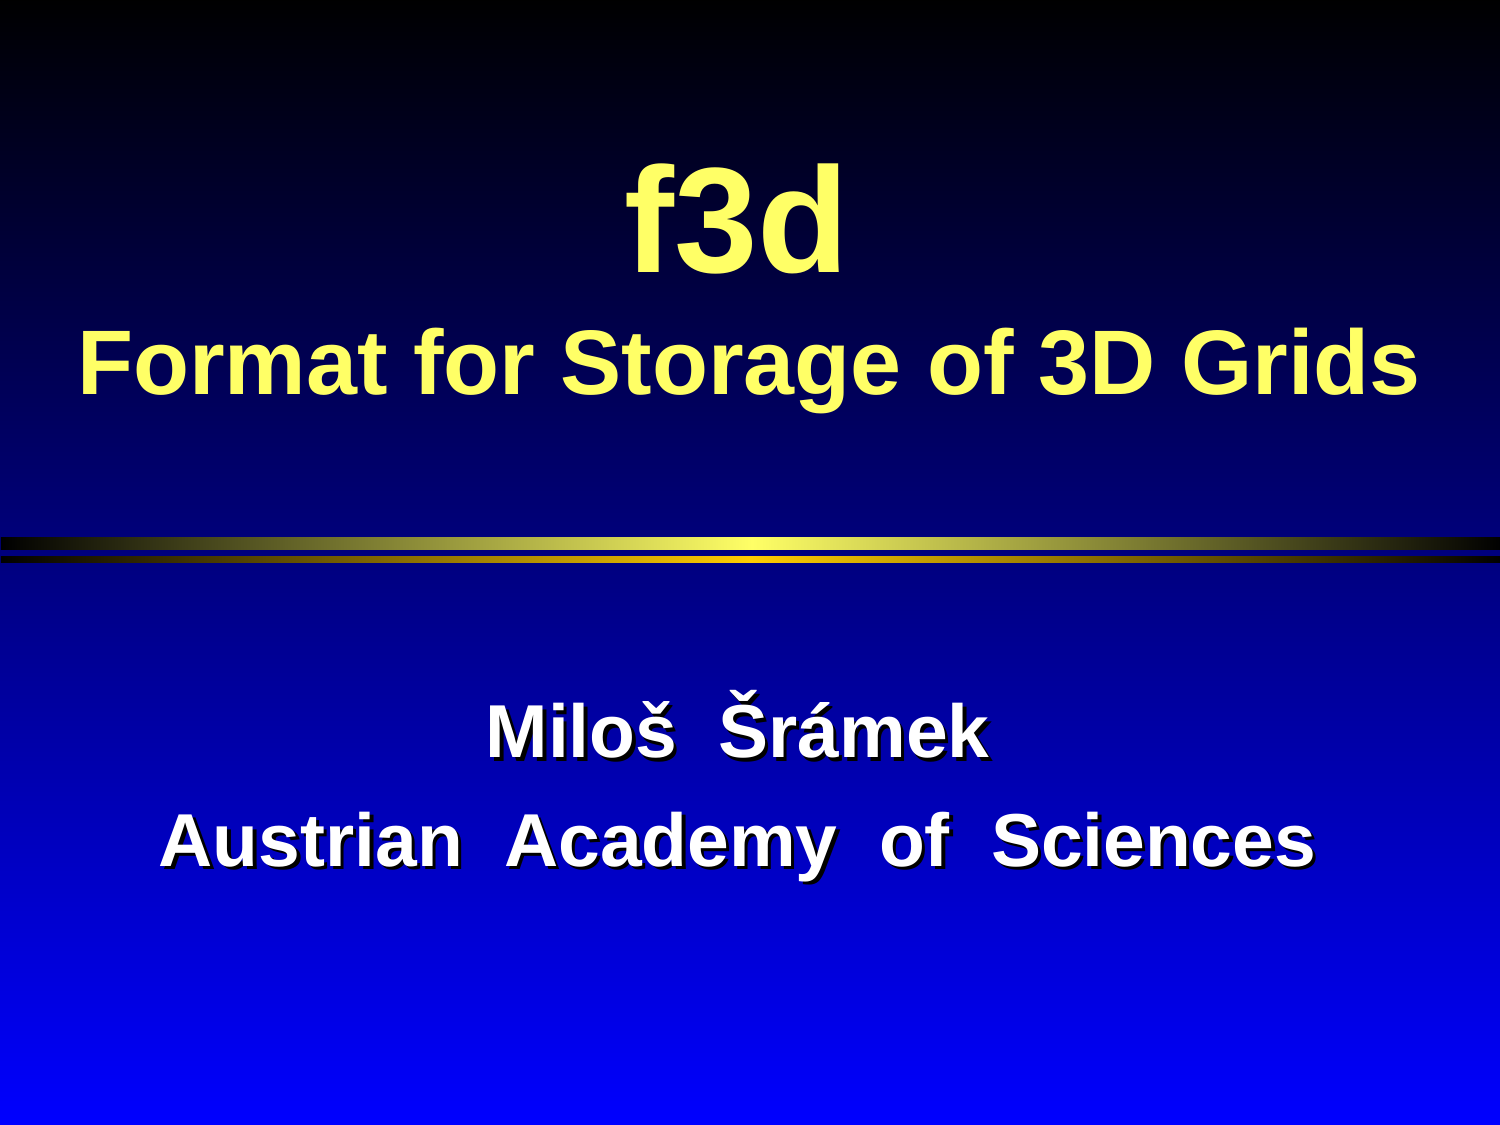

# f3d Format for Storage of 3D Grids
Miloš Šrámek
Austrian Academy of Sciences